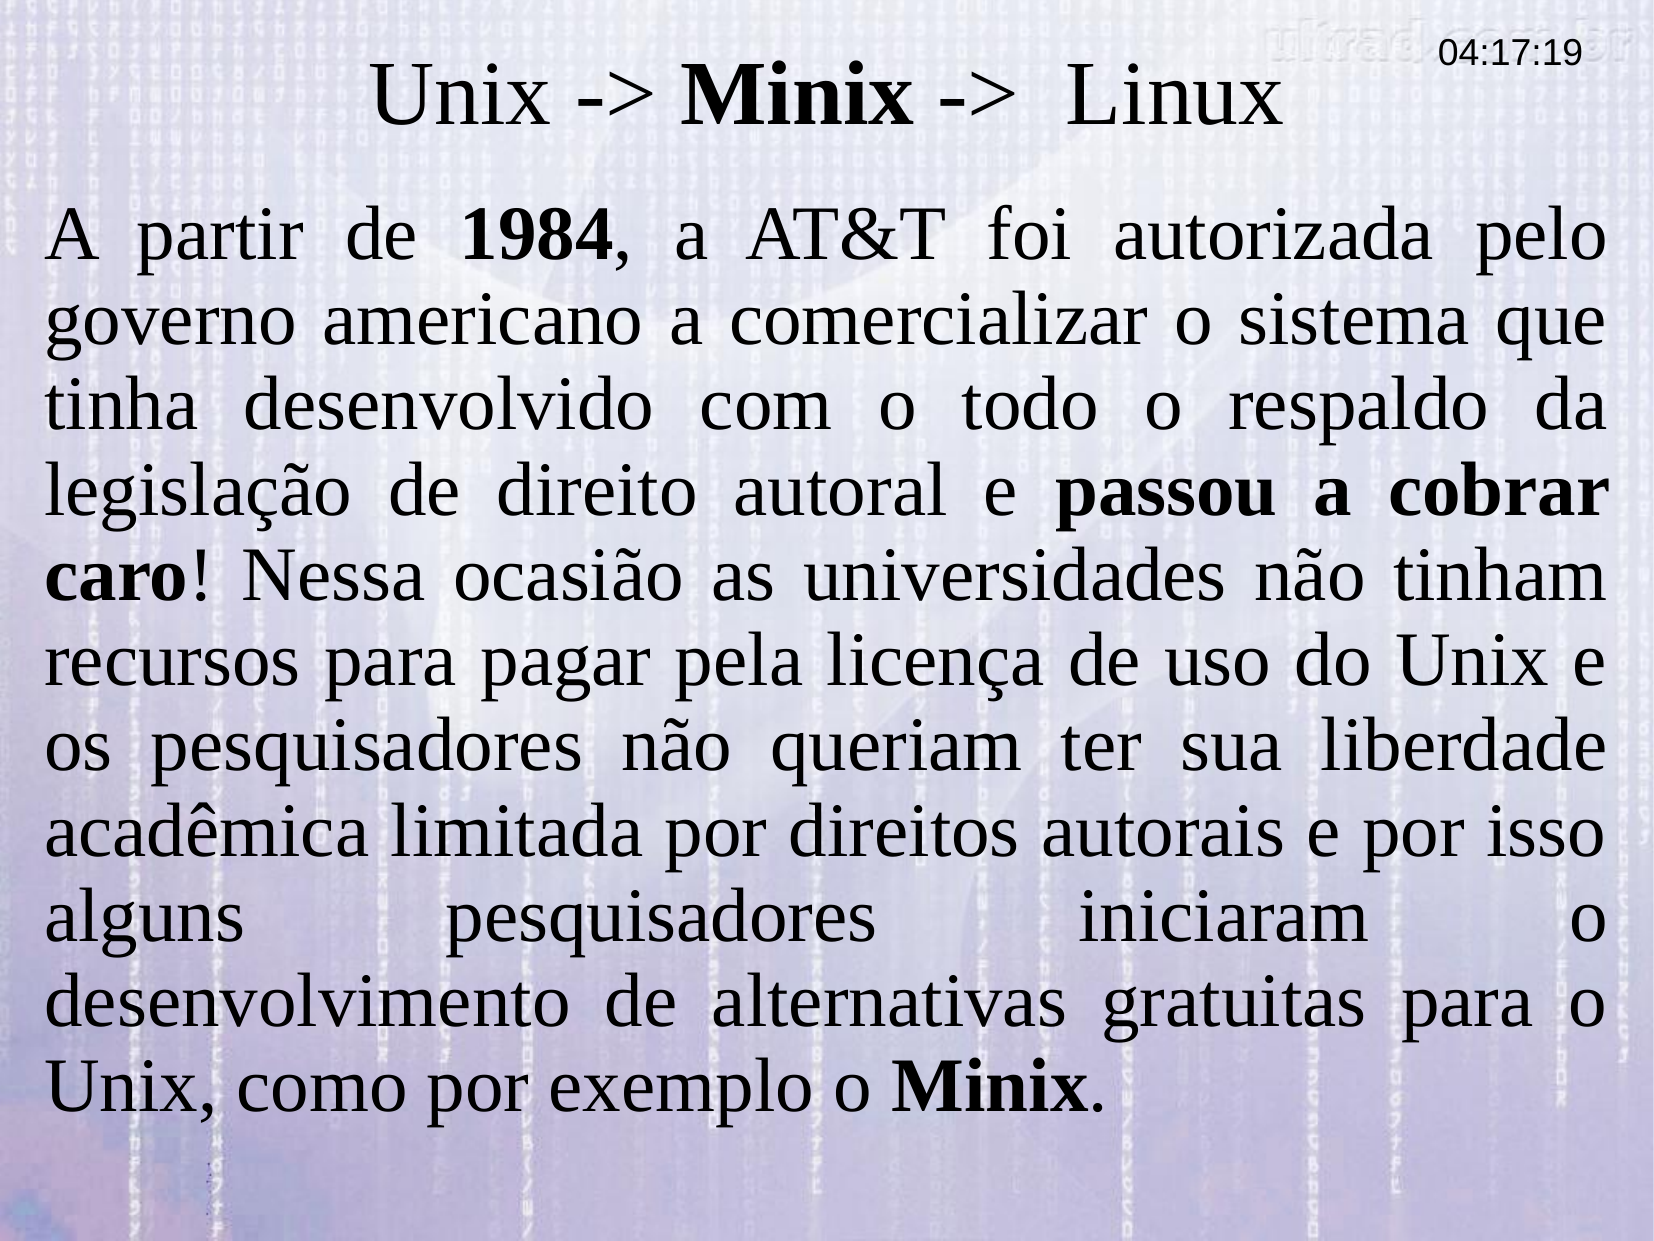

03:10:28
Unix -> Minix -> Linux
A partir de 1984, a AT&T foi autorizada pelo governo americano a comercializar o sistema que tinha desenvolvido com o todo o respaldo da legislação de direito autoral e passou a cobrar caro! Nessa ocasião as universidades não tinham recursos para pagar pela licença de uso do Unix e os pesquisadores não queriam ter sua liberdade acadêmica limitada por direitos autorais e por isso alguns pesquisadores iniciaram o desenvolvimento de alternativas gratuitas para o Unix, como por exemplo o Minix.